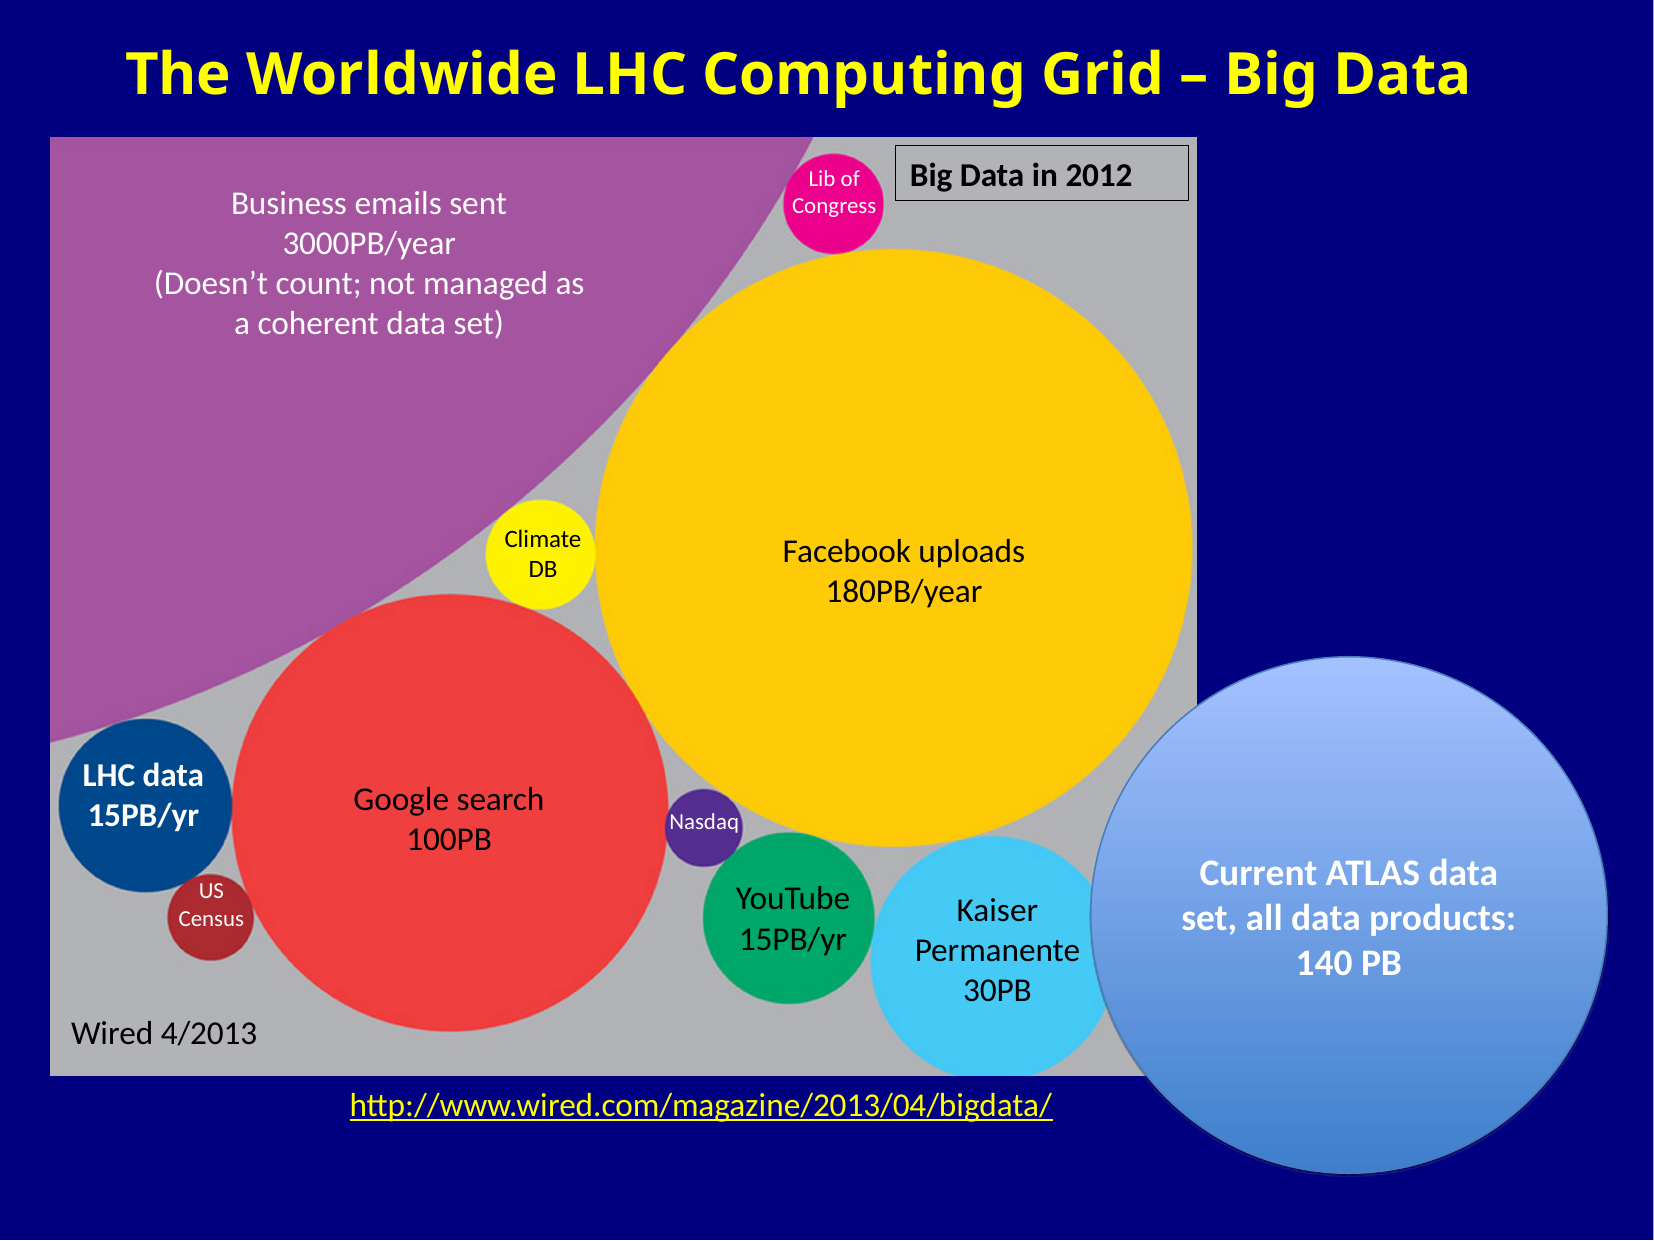

The Worldwide LHC Computing Grid – Big Data
Big Data in 2012
Lib of
Congress
Business emails sent
3000PB/year
(Doesn’t count; not managed as
a coherent data set)
Climate
DB
Facebook uploads
180PB/year
Current ATLAS data set, all data products: 140 PB
LHC data
15PB/yr
Google search
100PB
Nasdaq
US
Census
YouTube
15PB/yr
Kaiser
Permanente
30PB
Wired 4/2013
http://www.wired.com/magazine/2013/04/bigdata/